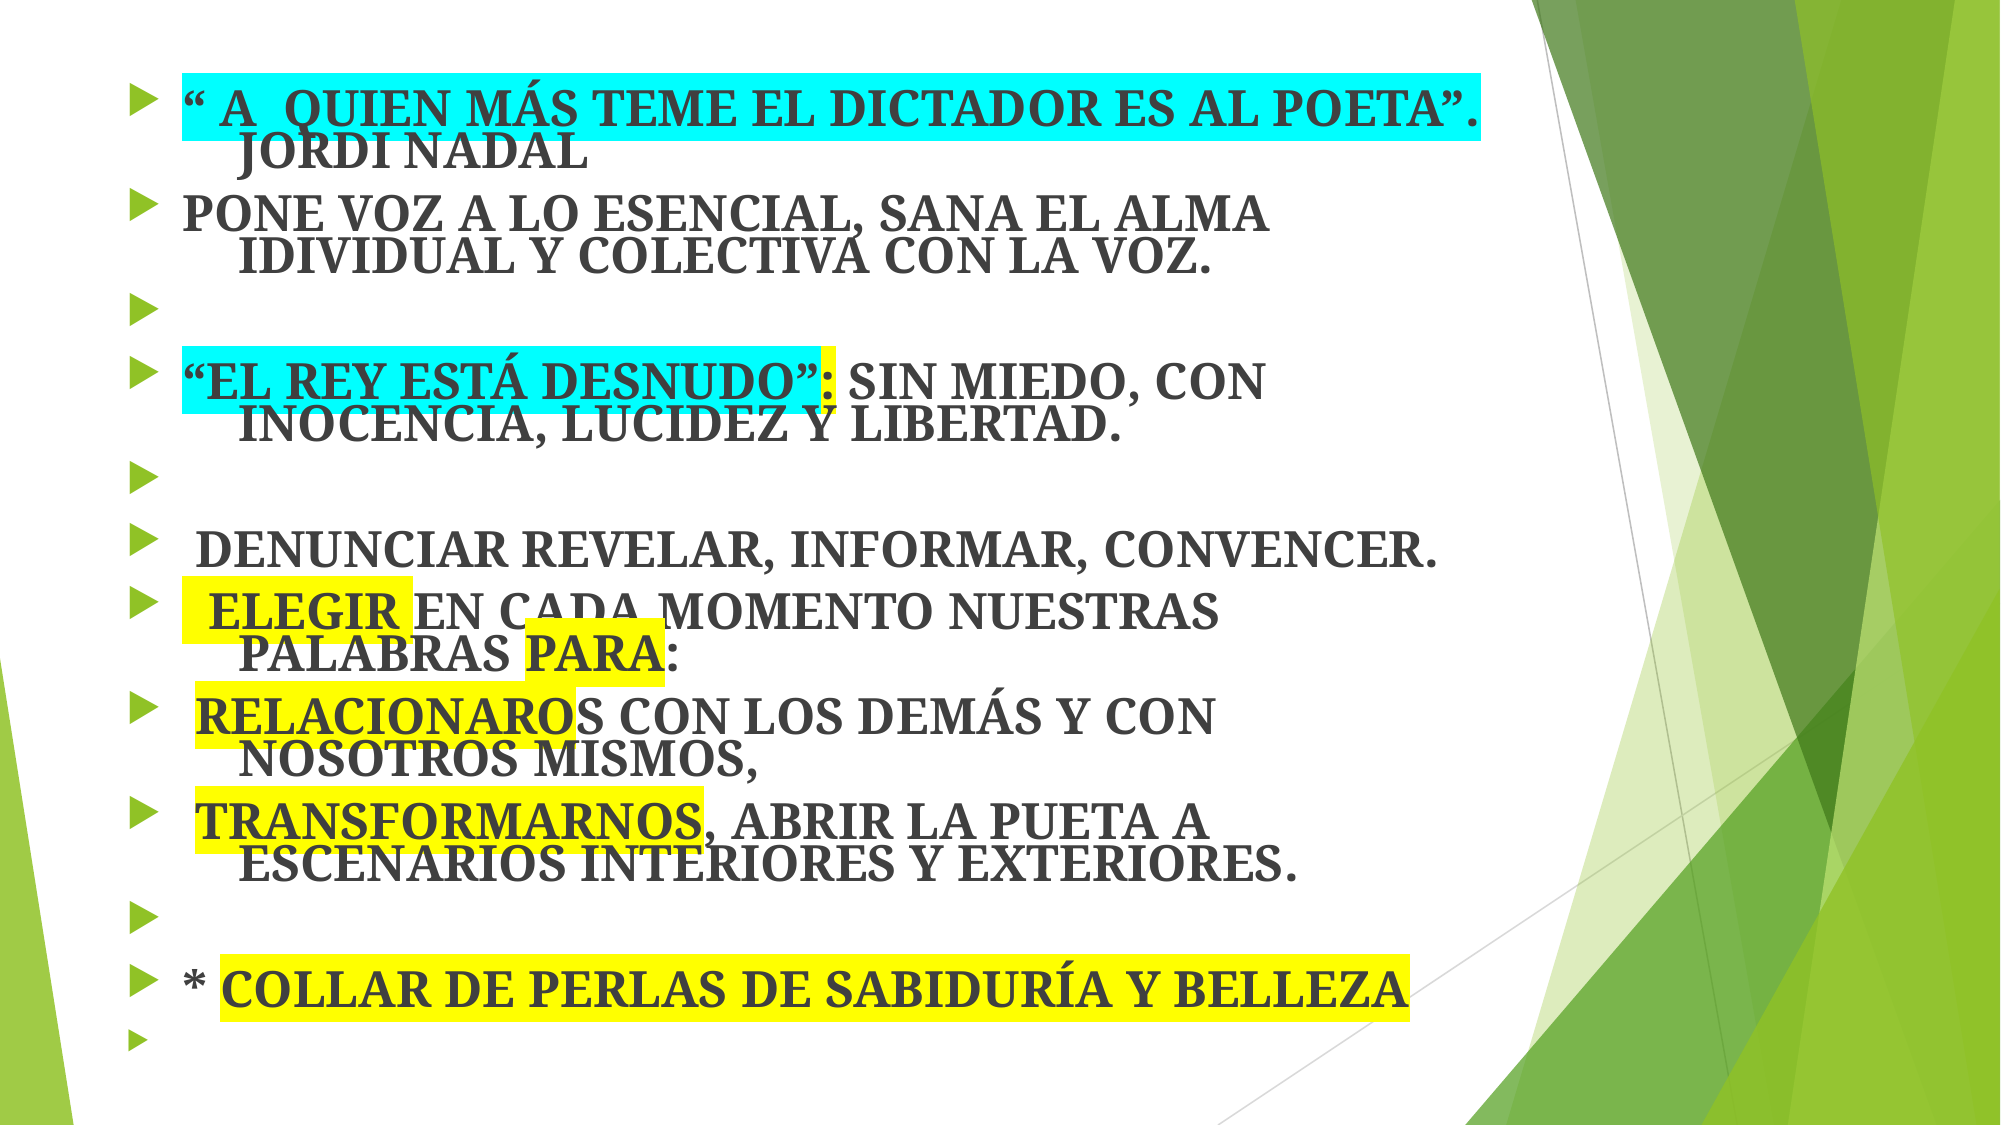

#
“ A QUIEN MÁS TEME EL DICTADOR ES AL POETA”. JORDI NADAL
PONE VOZ A LO ESENCIAL, SANA EL ALMA IDIVIDUAL Y COLECTIVA CON LA VOZ.
“EL REY ESTÁ DESNUDO”: SIN MIEDO, CON INOCENCIA, LUCIDEZ Y LIBERTAD.
 DENUNCIAR REVELAR, INFORMAR, CONVENCER.
 ELEGIR EN CADA MOMENTO NUESTRAS PALABRAS PARA:
 RELACIONAROS CON LOS DEMÁS Y CON NOSOTROS MISMOS,
 TRANSFORMARNOS, ABRIR LA PUETA A ESCENARIOS INTERIORES Y EXTERIORES.
* COLLAR DE PERLAS DE SABIDURÍA Y BELLEZA